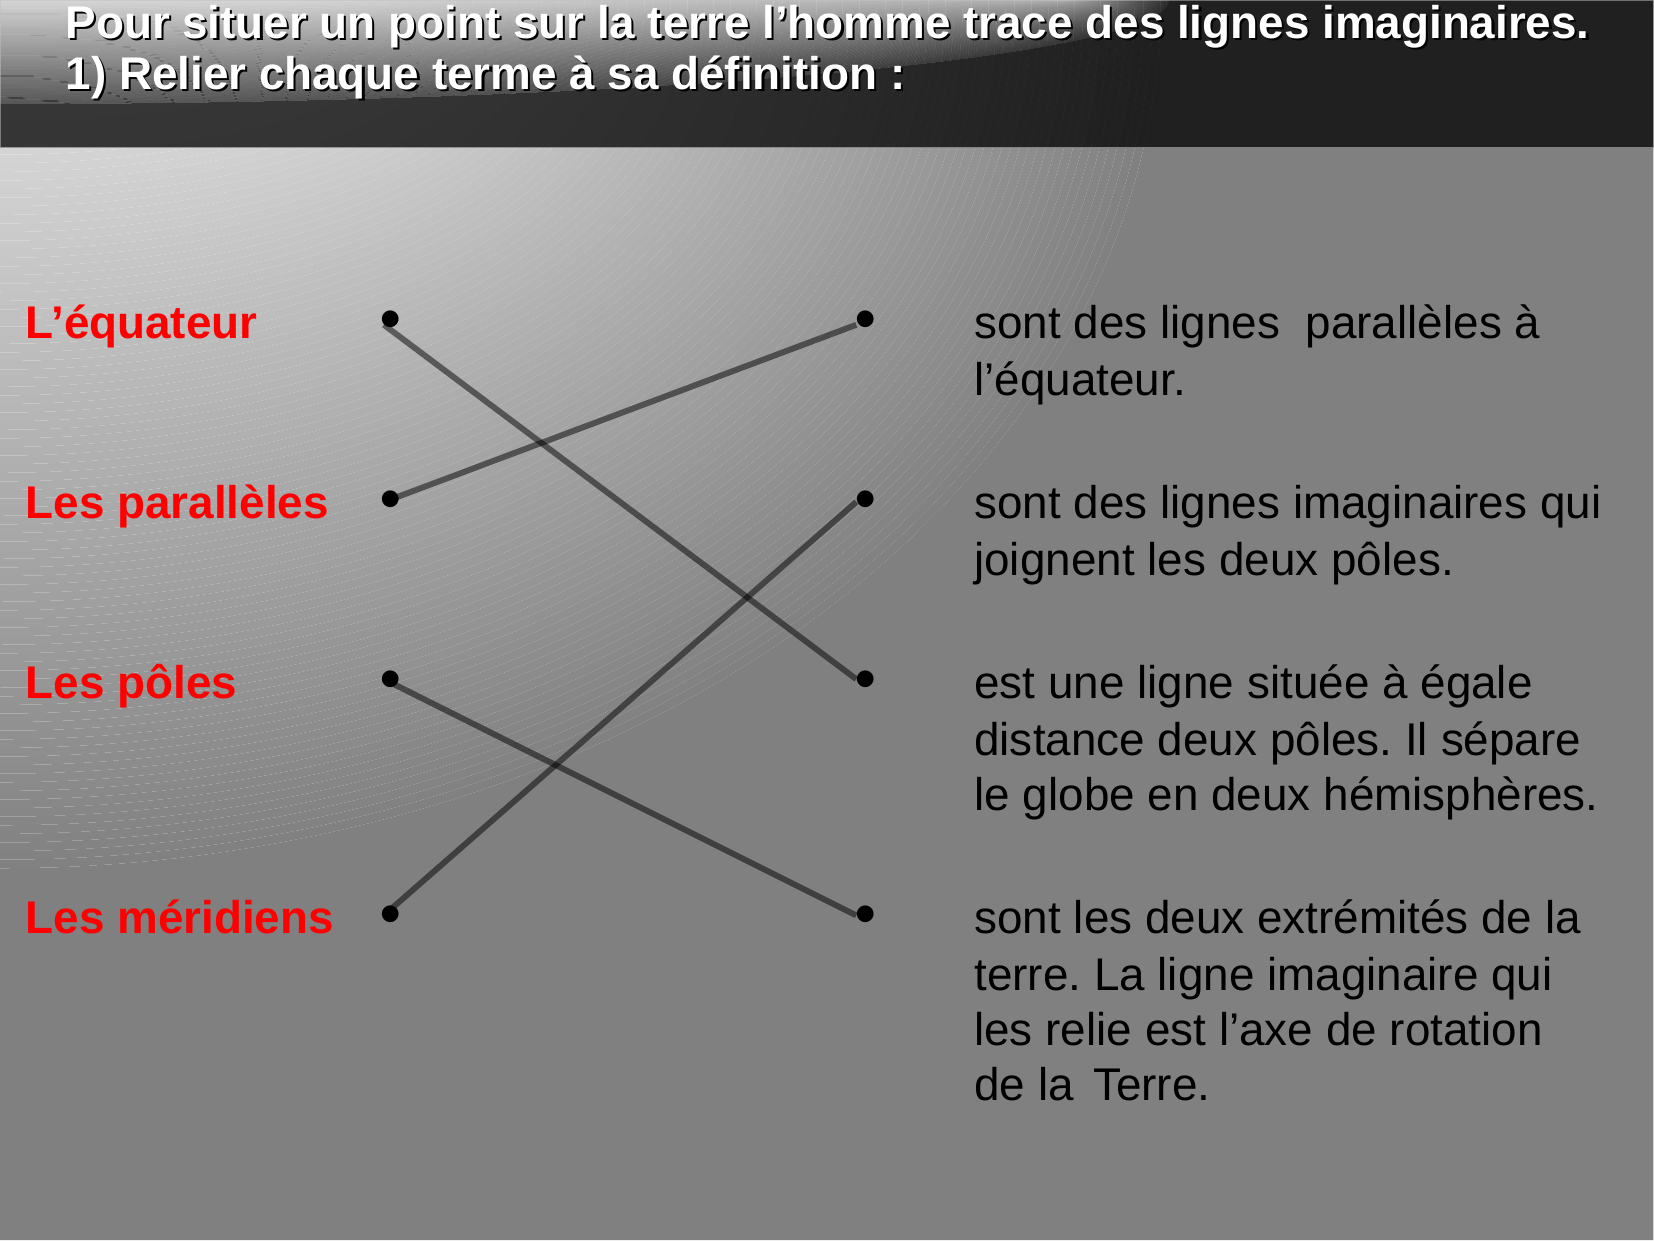

Pour situer un point sur la terre l’homme trace des lignes imaginaires.
1) Relier chaque terme à sa définition :
# L’équateur		•				•	sont des lignes parallèles à 											l’équateur.
Les parallèles	•				•	sont des lignes imaginaires qui 									joignent les deux pôles.
Les pôles		•				•	est une ligne située à égale 											distance deux pôles. Il sépare 									le globe en deux hémisphères.
Les méridiens	•				• 	sont les deux extrémités de la 									terre. La ligne imaginaire qui 											les relie est l’axe de rotation 											de la 	Terre.